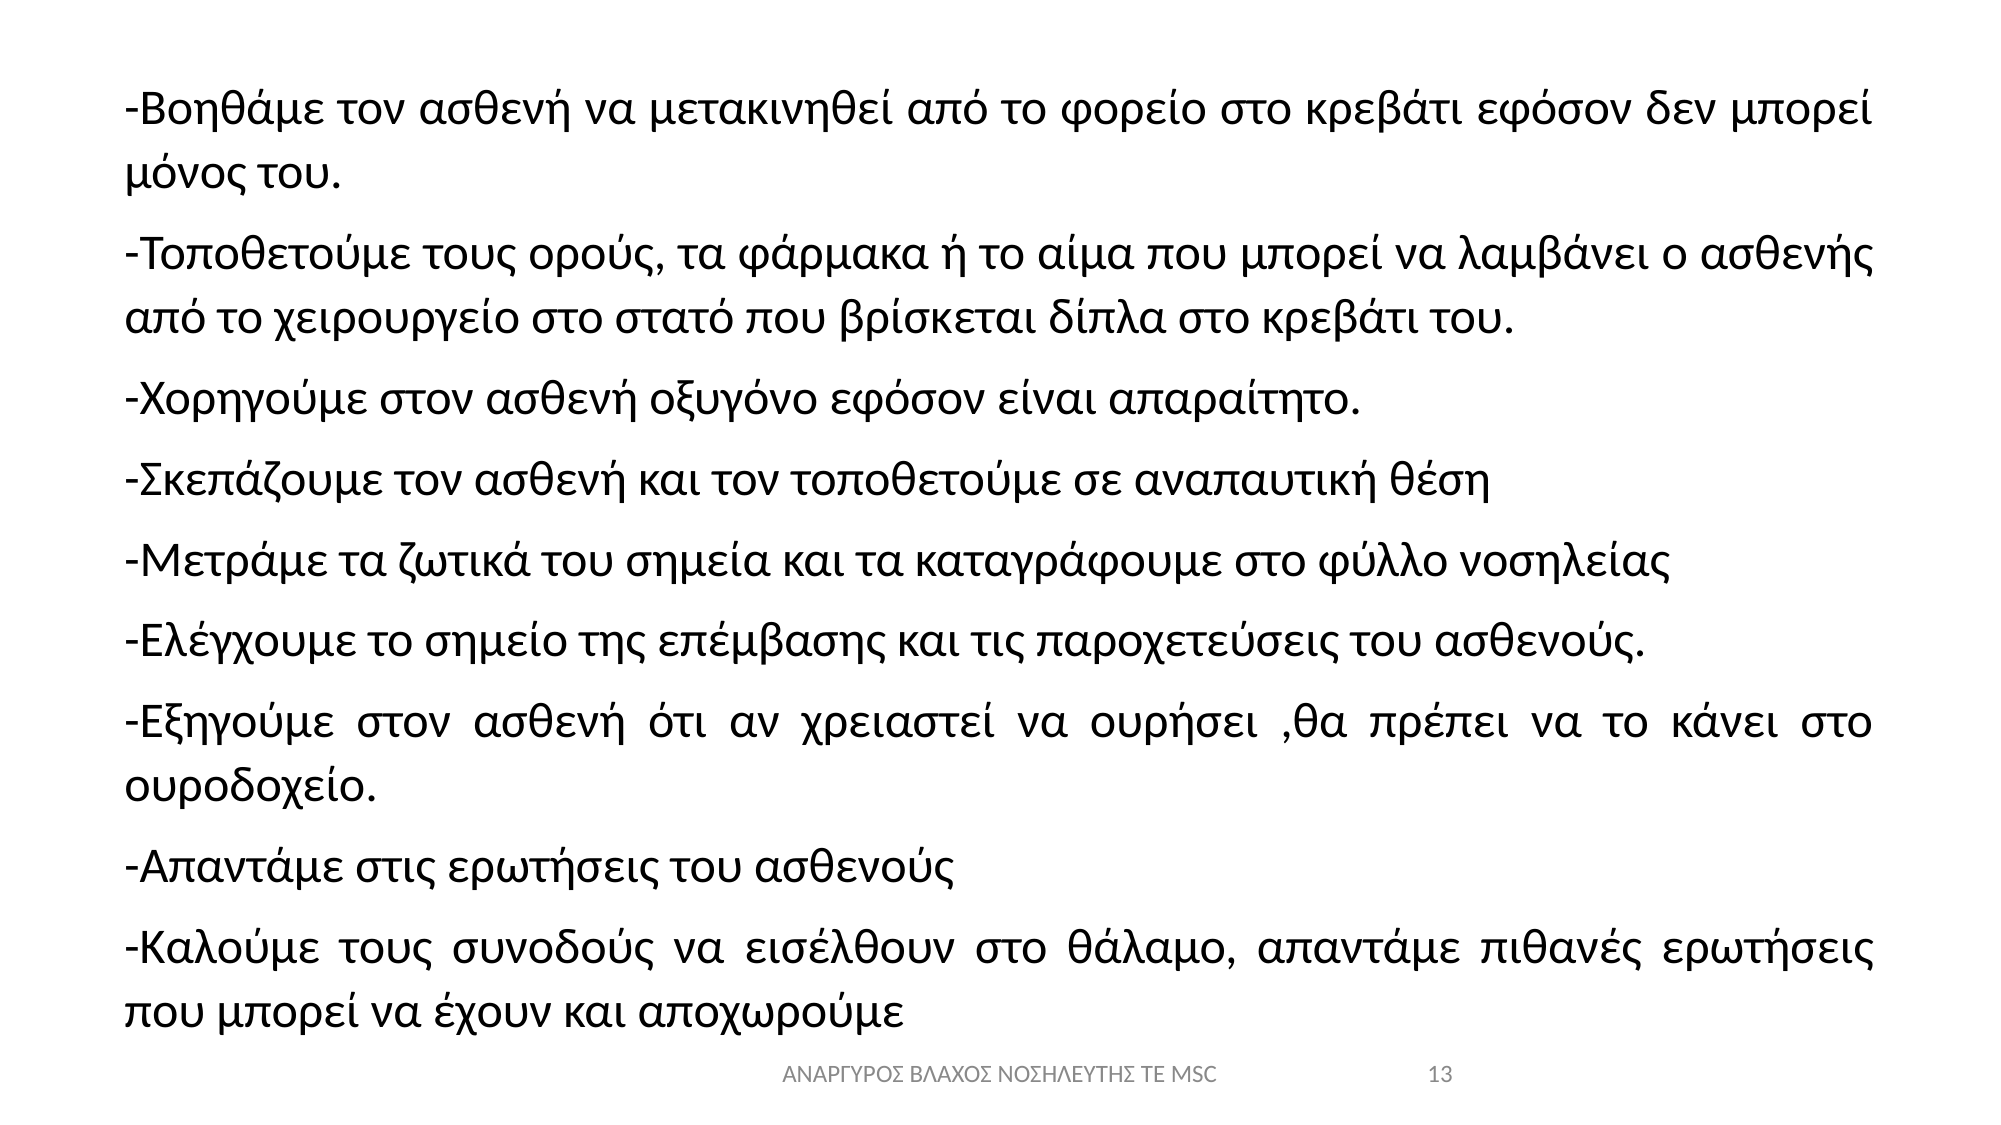

-Βοηθάμε τον ασθενή να μετακινηθεί από το φορείο στο κρεβάτι εφόσον δεν μπορεί μόνος του.
-Τοποθετούμε τους ορούς, τα φάρμακα ή το αίμα που μπορεί να λαμβάνει ο ασθενής από το χειρουργείο στο στατό που βρίσκεται δίπλα στο κρεβάτι του.
-Χορηγούμε στον ασθενή οξυγόνο εφόσον είναι απαραίτητο.
-Σκεπάζουμε τον ασθενή και τον τοποθετούμε σε αναπαυτική θέση
-Μετράμε τα ζωτικά του σημεία και τα καταγράφουμε στο φύλλο νοσηλείας
-Ελέγχουμε το σημείο της επέμβασης και τις παροχετεύσεις του ασθενούς.
-Εξηγούμε στον ασθενή ότι αν χρειαστεί να ουρήσει ,θα πρέπει να το κάνει στο ουροδοχείο.
-Απαντάμε στις ερωτήσεις του ασθενούς
-Καλούμε τους συνοδούς να εισέλθουν στο θάλαμο, απαντάμε πιθανές ερωτήσεις που μπορεί να έχουν και αποχωρούμε
ΑΝΑΡΓΥΡΟΣ ΒΛΑΧΟΣ ΝΟΣΗΛΕΥΤΗΣ ΤΕ ΜSC